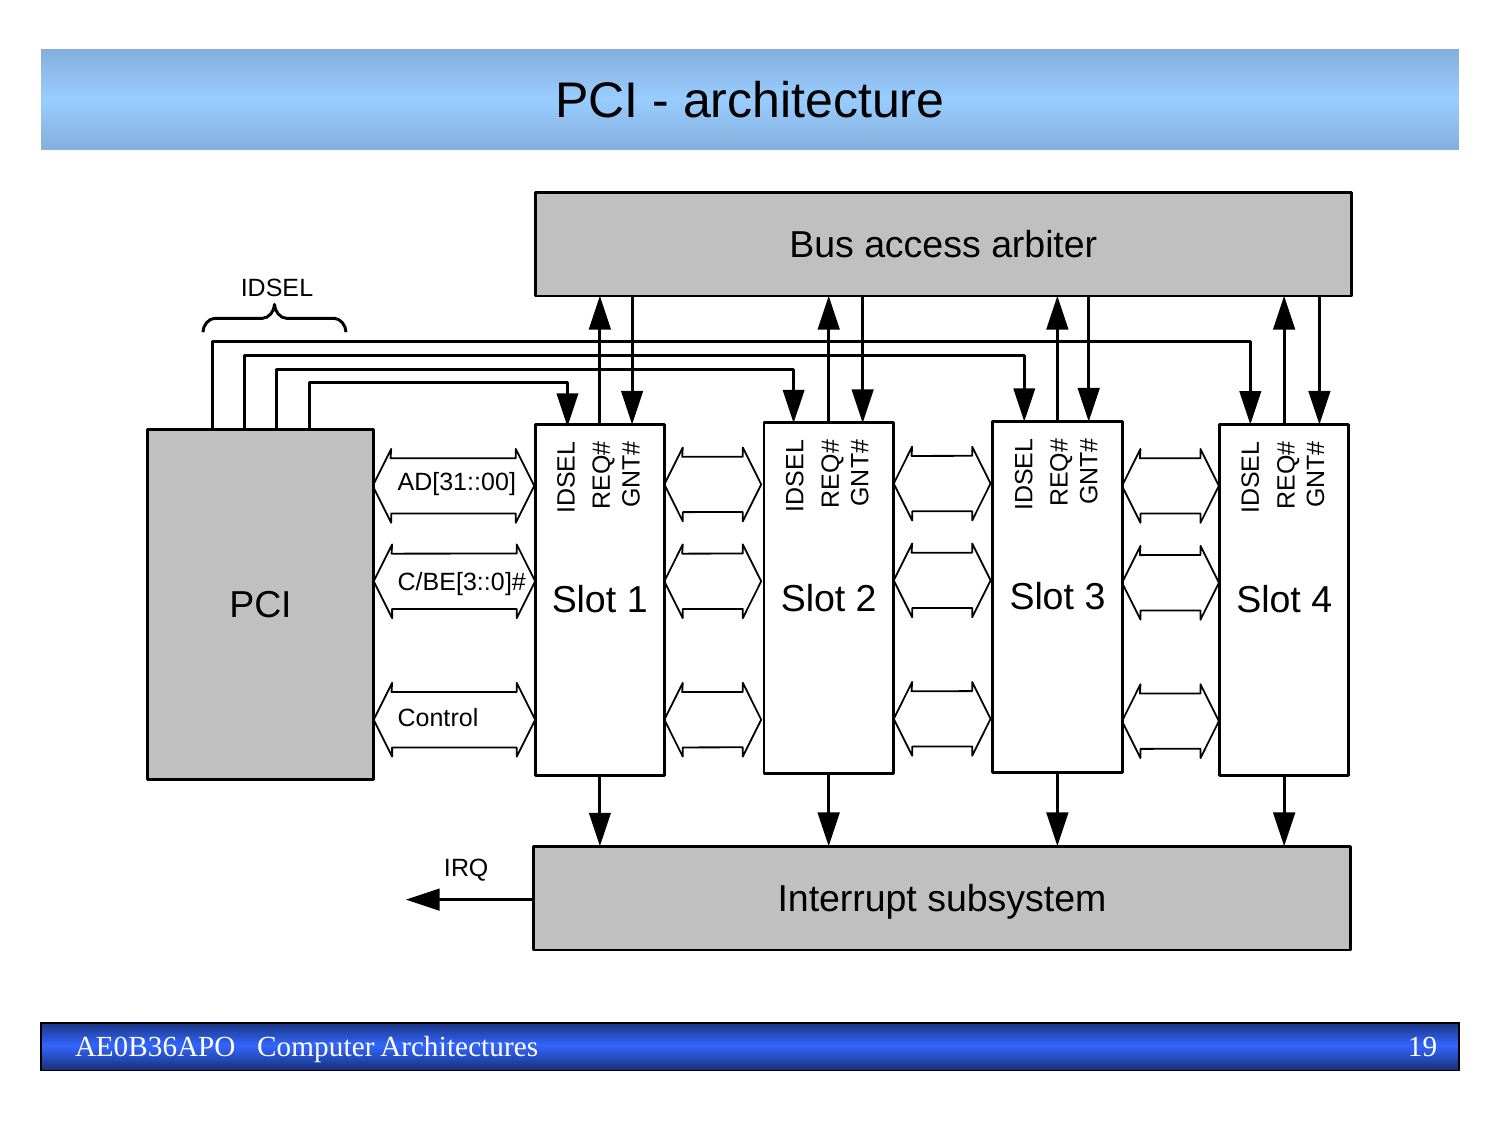

# PCI - architecture
Bus access arbiter
IDSEL
Slot 3
IDSEL
REQ#
GNT#
Slot 2
IDSEL
REQ#
GNT#
Slot 1
IDSEL
REQ#
GNT#
Slot 4
IDSEL
REQ#
GNT#
PCI
AD[31::00]
C/BE[3::0]#
Control
IRQ
Interrupt subsystem
AE0B36APO Computer Architectures
19